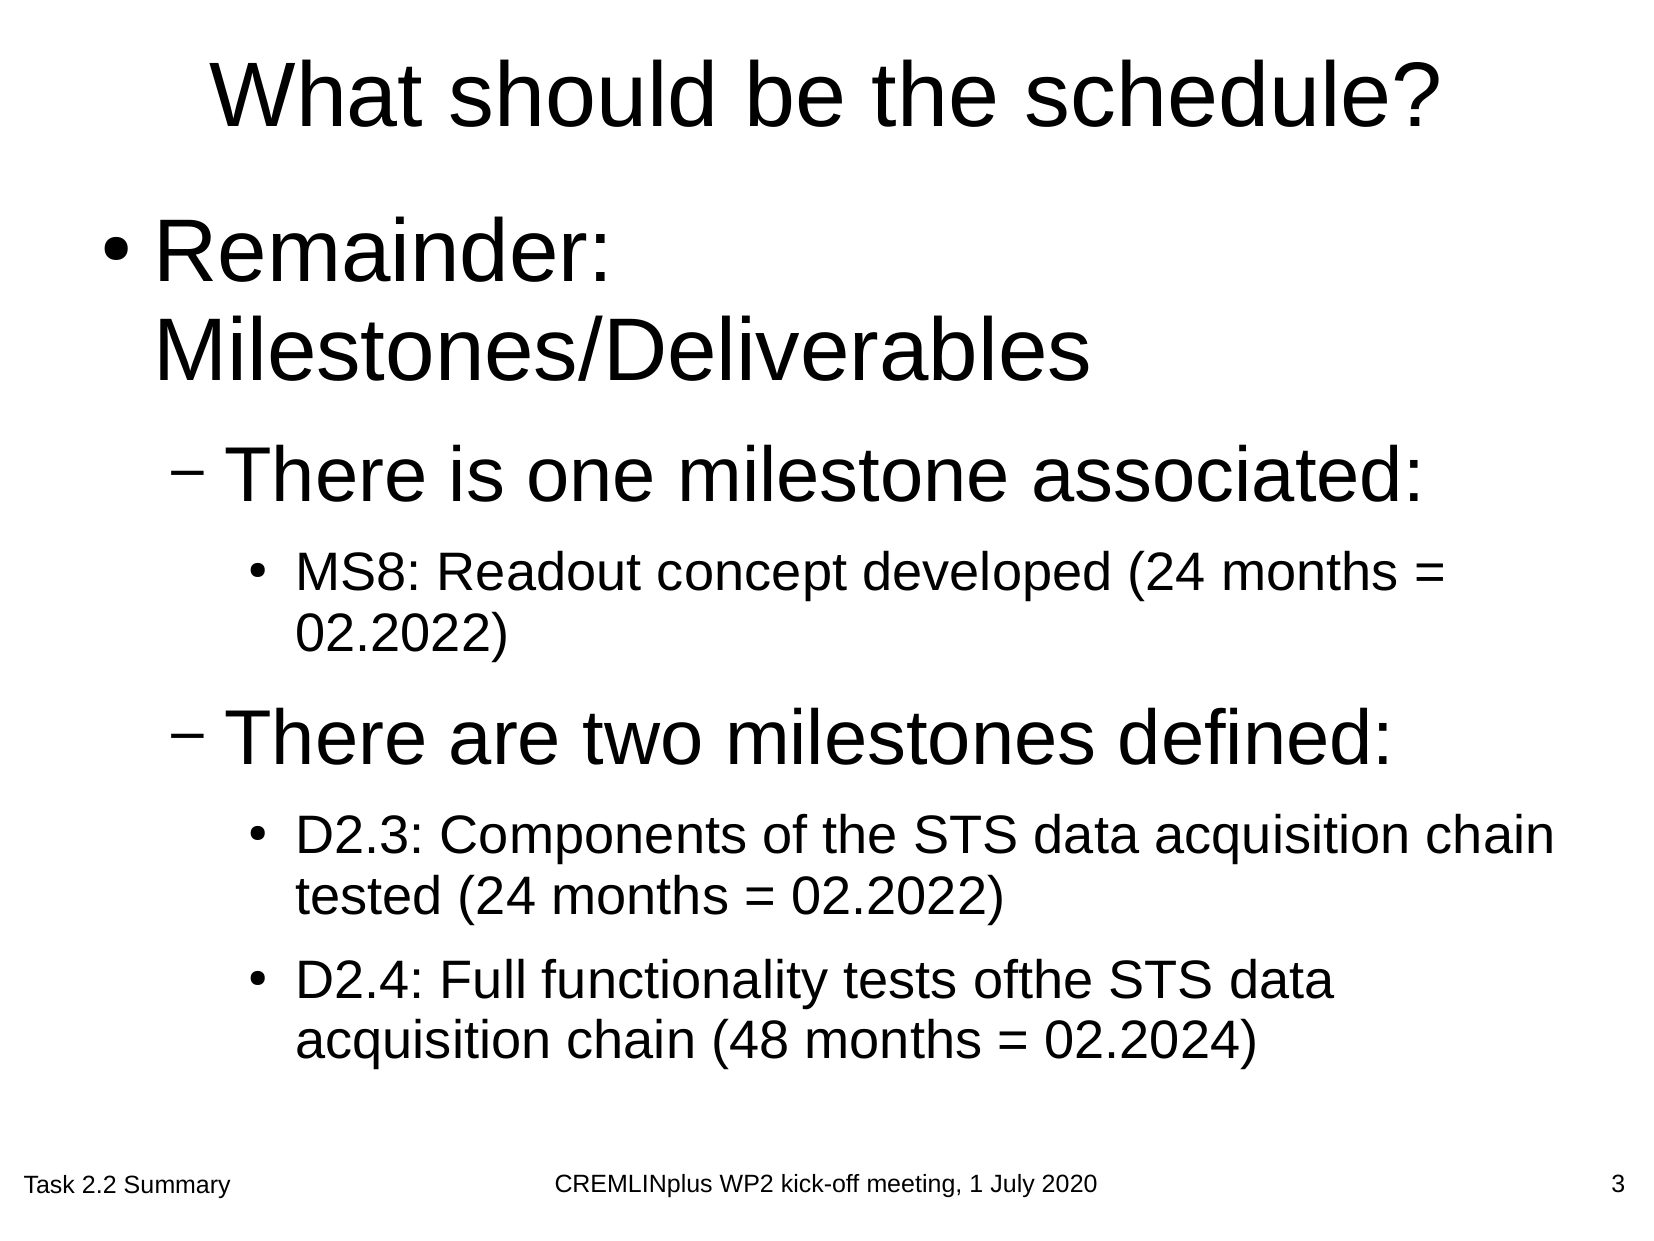

# What should be the schedule?
Remainder: Milestones/Deliverables
There is one milestone associated:
MS8: Readout concept developed (24 months = 02.2022)
There are two milestones defined:
D2.3: Components of the STS data acquisition chain tested (24 months = 02.2022)
D2.4: Full functionality tests ofthe STS data acquisition chain (48 months = 02.2024)
CREMLINplus WP2 kick-off meeting, 1 July 2020
3
Task 2.2 Summary